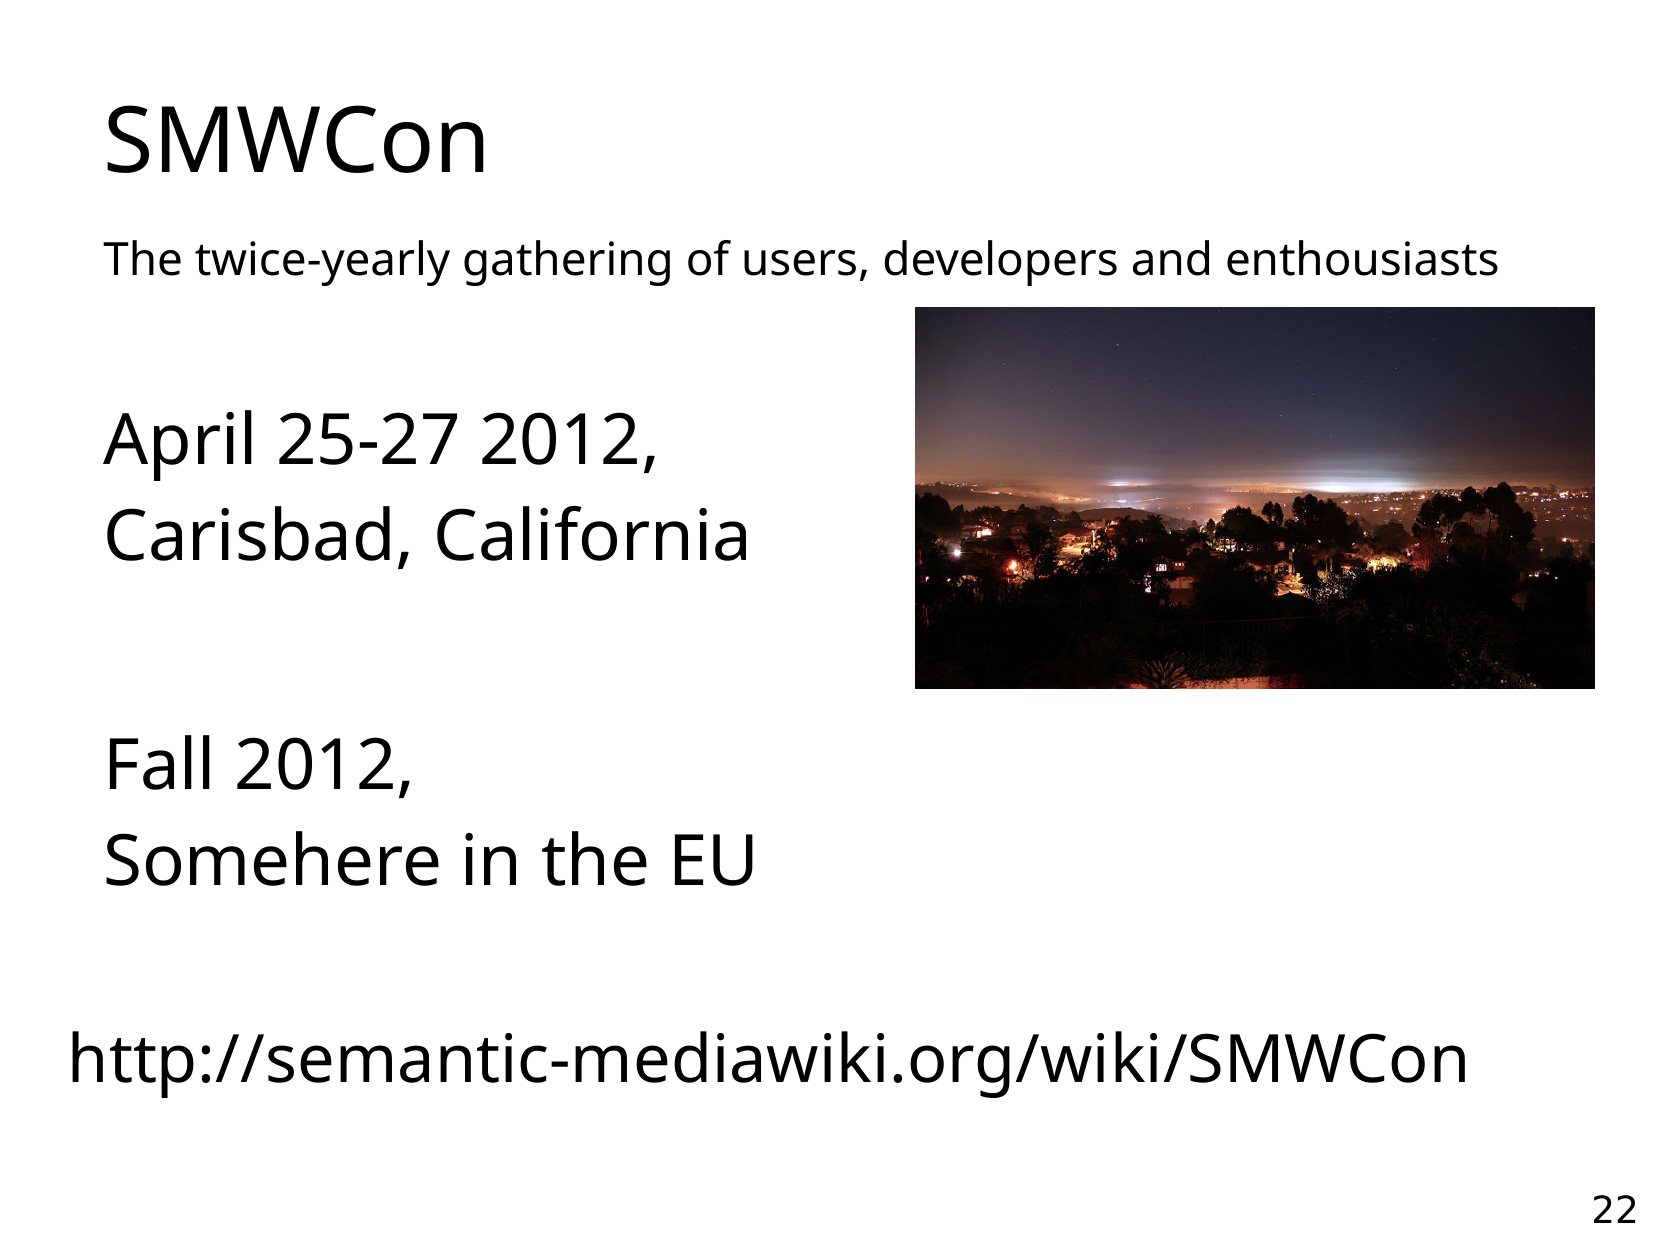

SMWCon
The twice-yearly gathering of users, developers and enthousiasts
April 25-27 2012,
Carisbad, California
Fall 2012,
Somehere in the EU
http://semantic-mediawiki.org/wiki/SMWCon
22